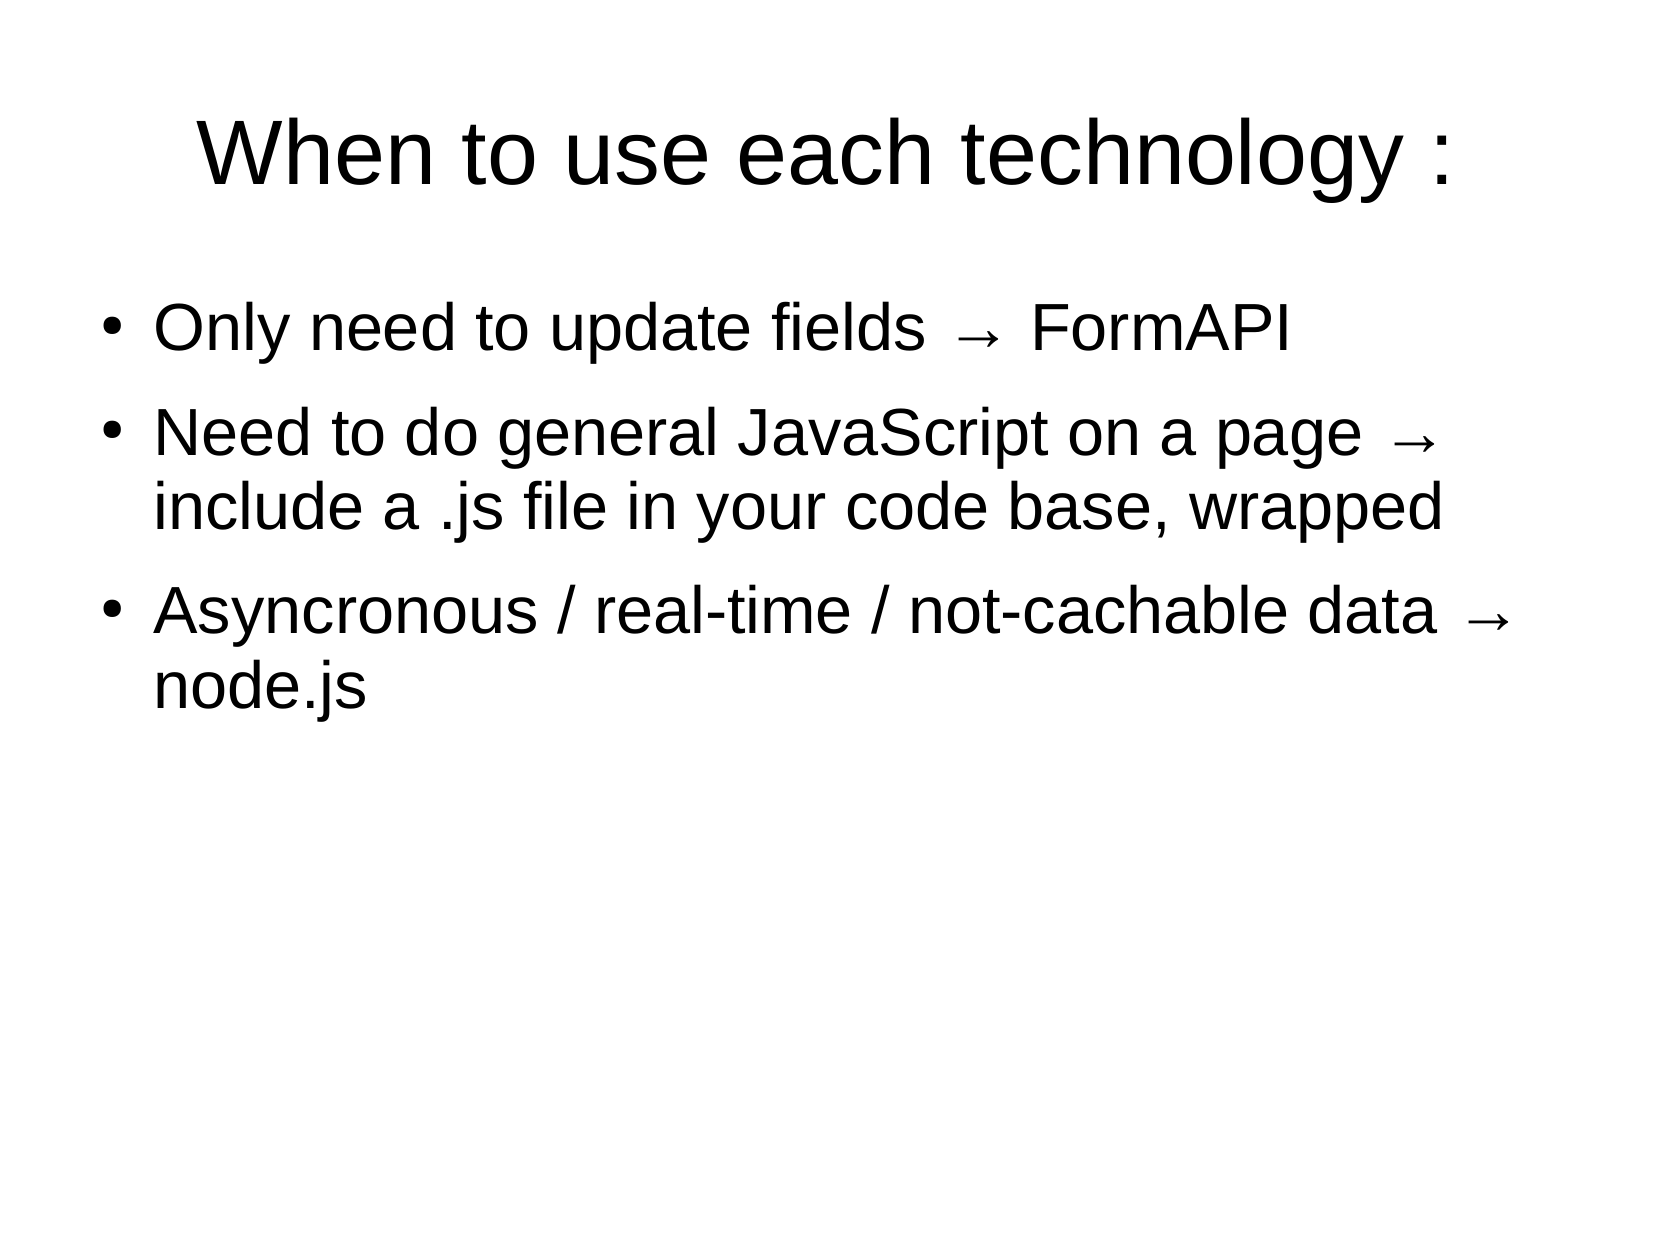

# When to use each technology :
Only need to update fields → FormAPI
Need to do general JavaScript on a page → include a .js file in your code base, wrapped
Asyncronous / real-time / not-cachable data → node.js